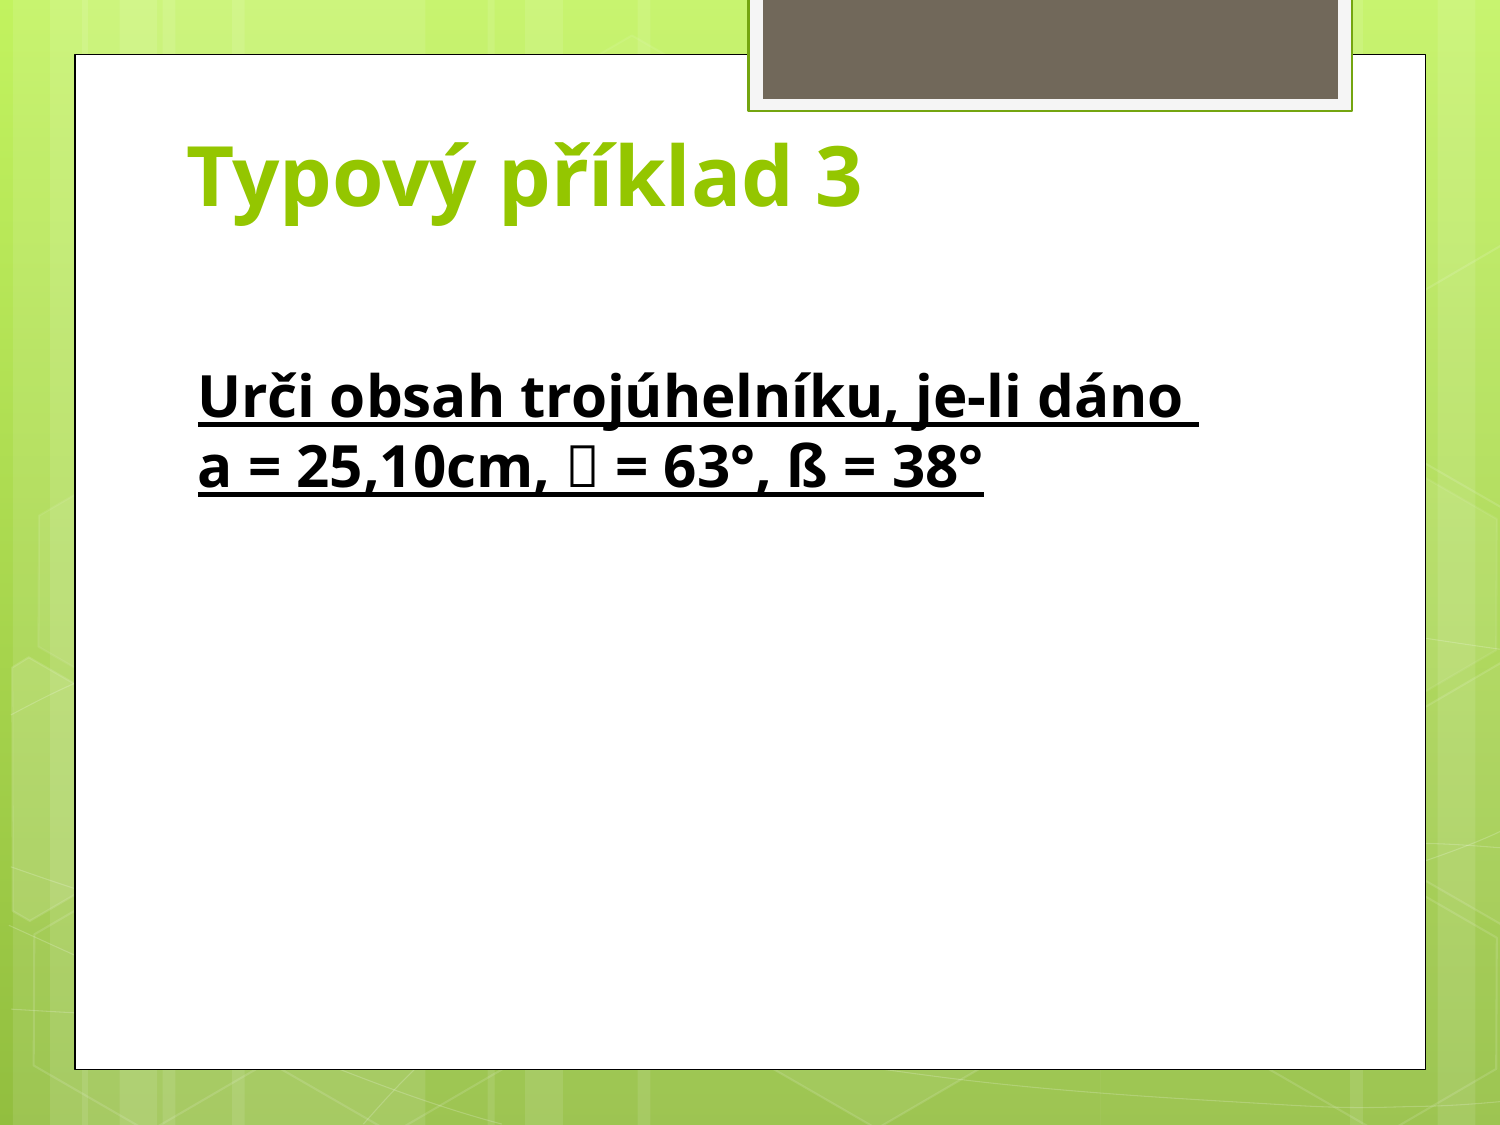

# Typový příklad 3
Urči obsah trojúhelníku, je-li dáno
a = 25,10cm,  = 63°, ß = 38°